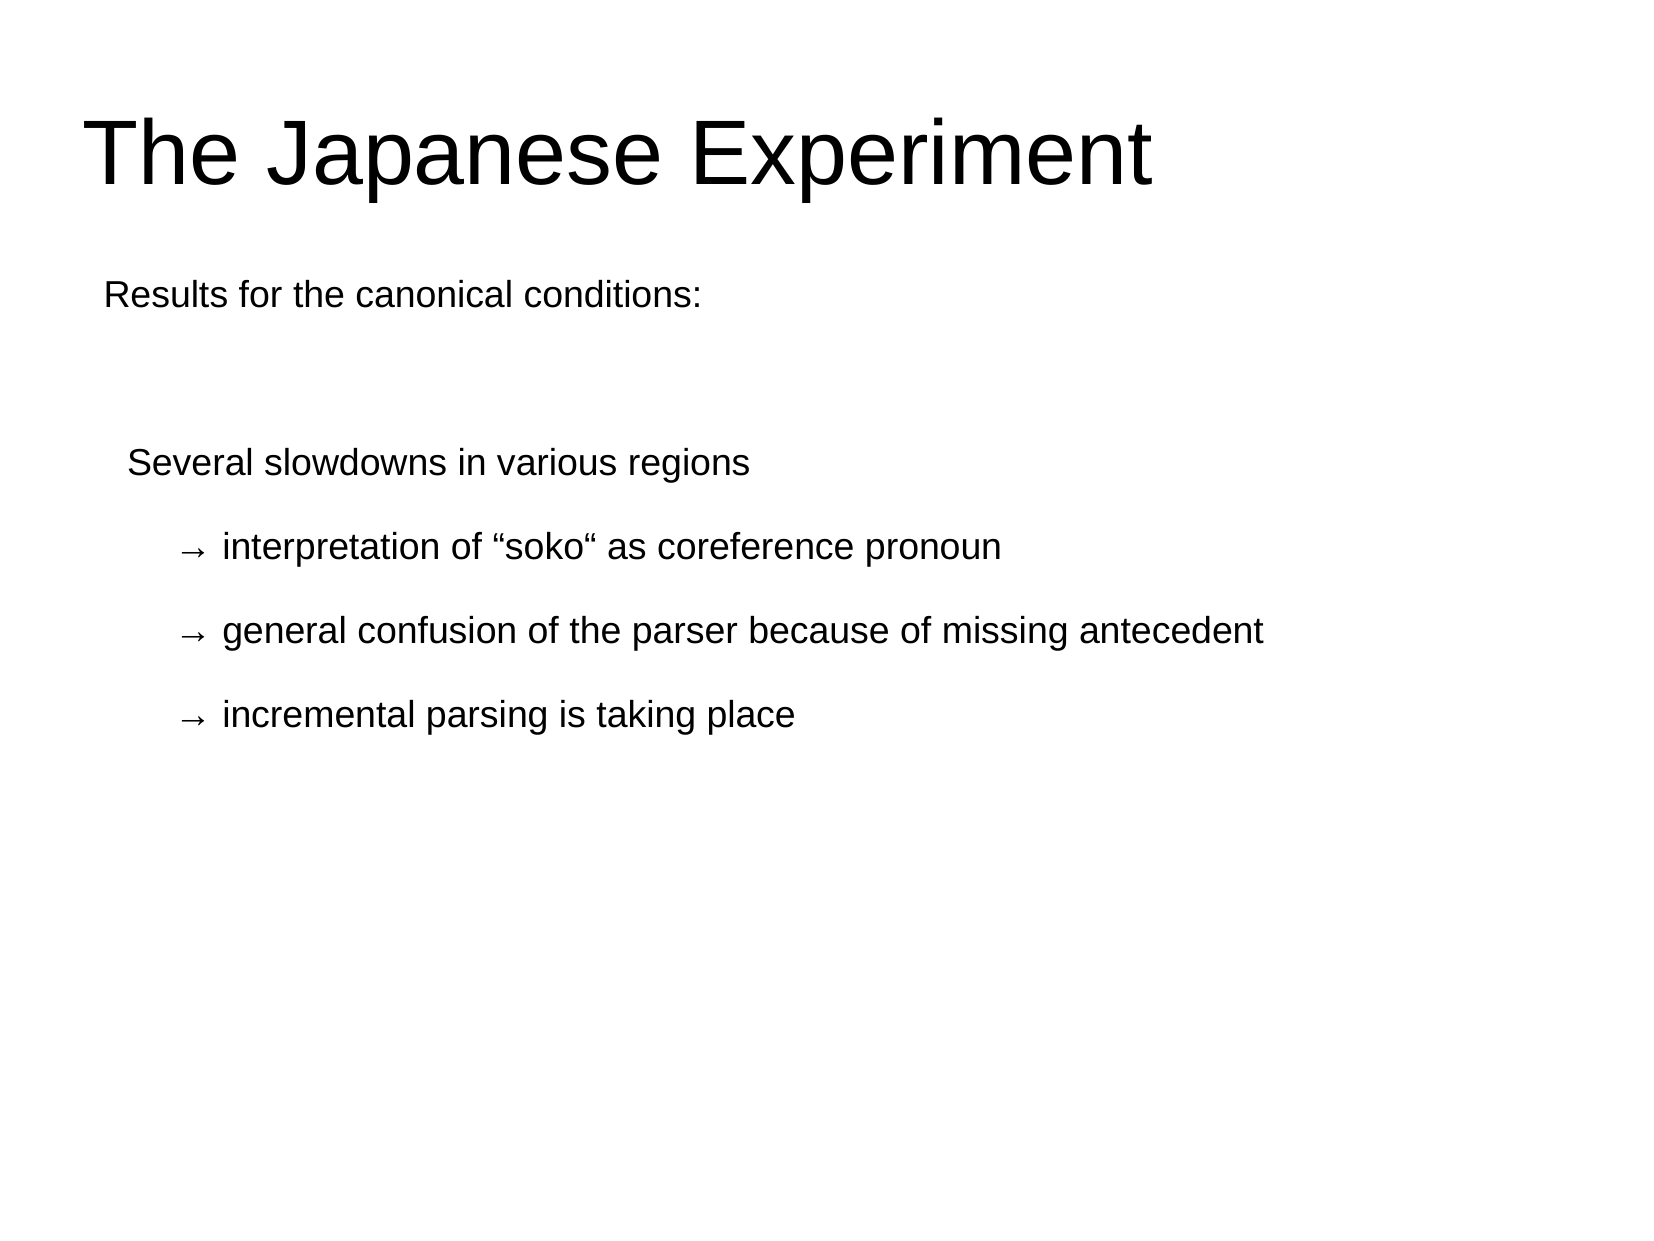

# The Japanese Experiment
Results for the canonical conditions:
 Several slowdowns in various regions
→ interpretation of “soko“ as coreference pronoun
→ general confusion of the parser because of missing antecedent
→ incremental parsing is taking place